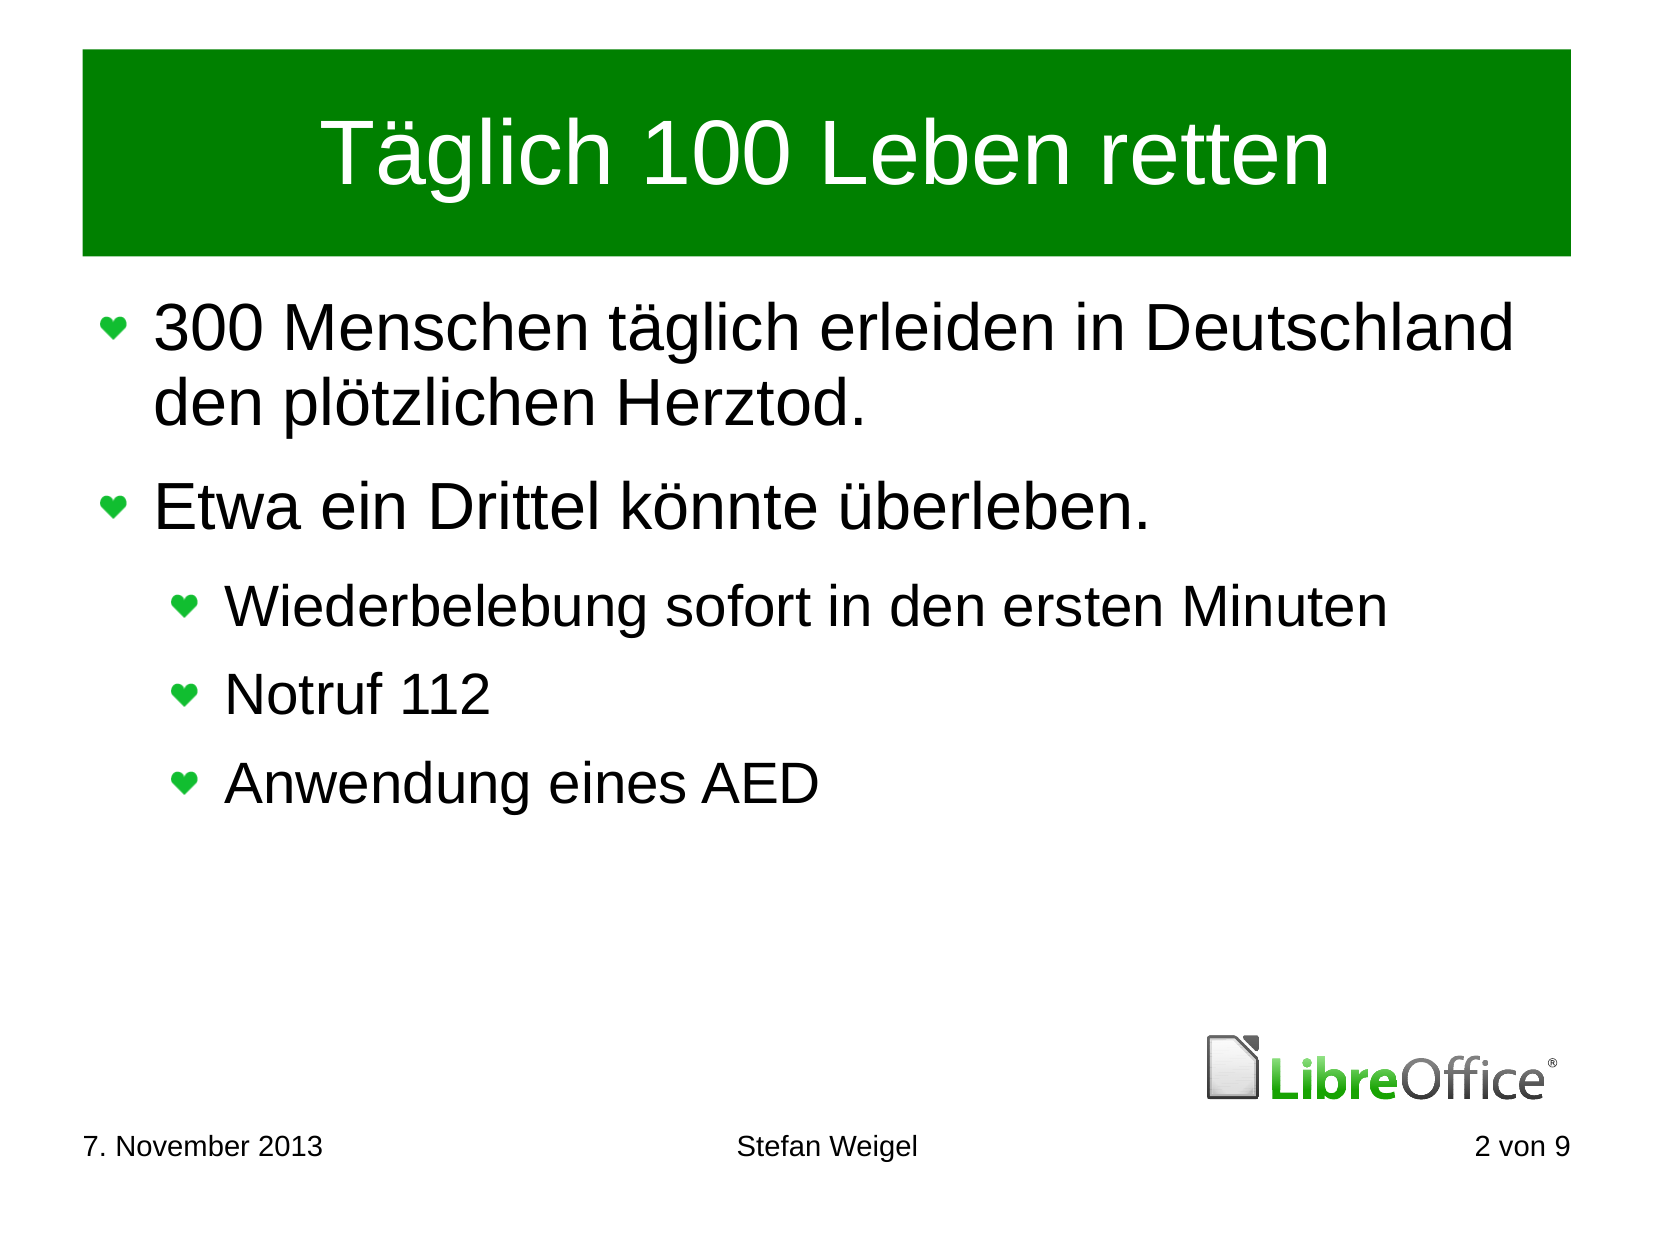

# Täglich 100 Leben retten
300 Menschen täglich erleiden in Deutschland den plötzlichen Herztod.
Etwa ein Drittel könnte überleben.
Wiederbelebung sofort in den ersten Minuten
Notruf 112
Anwendung eines AED
7. November 2013
Stefan Weigel
2